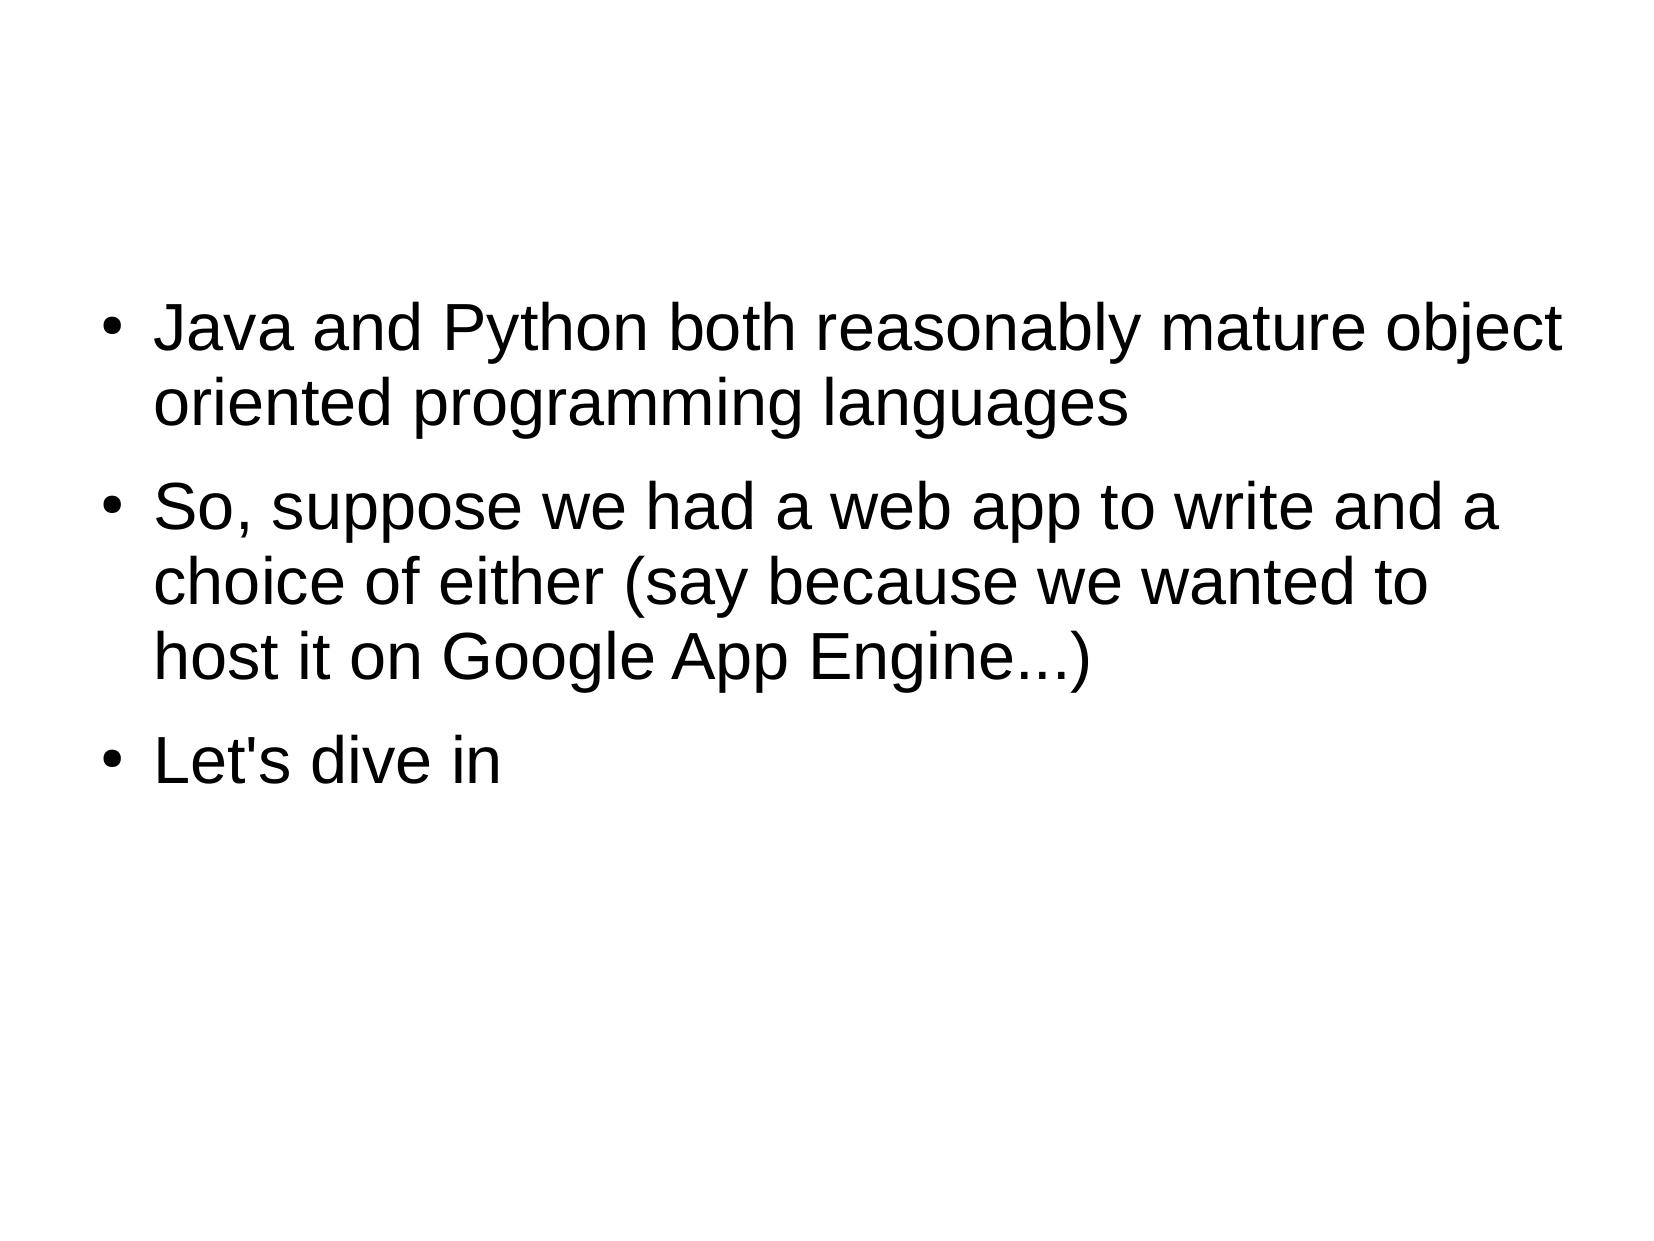

#
Java and Python both reasonably mature object oriented programming languages
So, suppose we had a web app to write and a choice of either (say because we wanted to host it on Google App Engine...)
Let's dive in